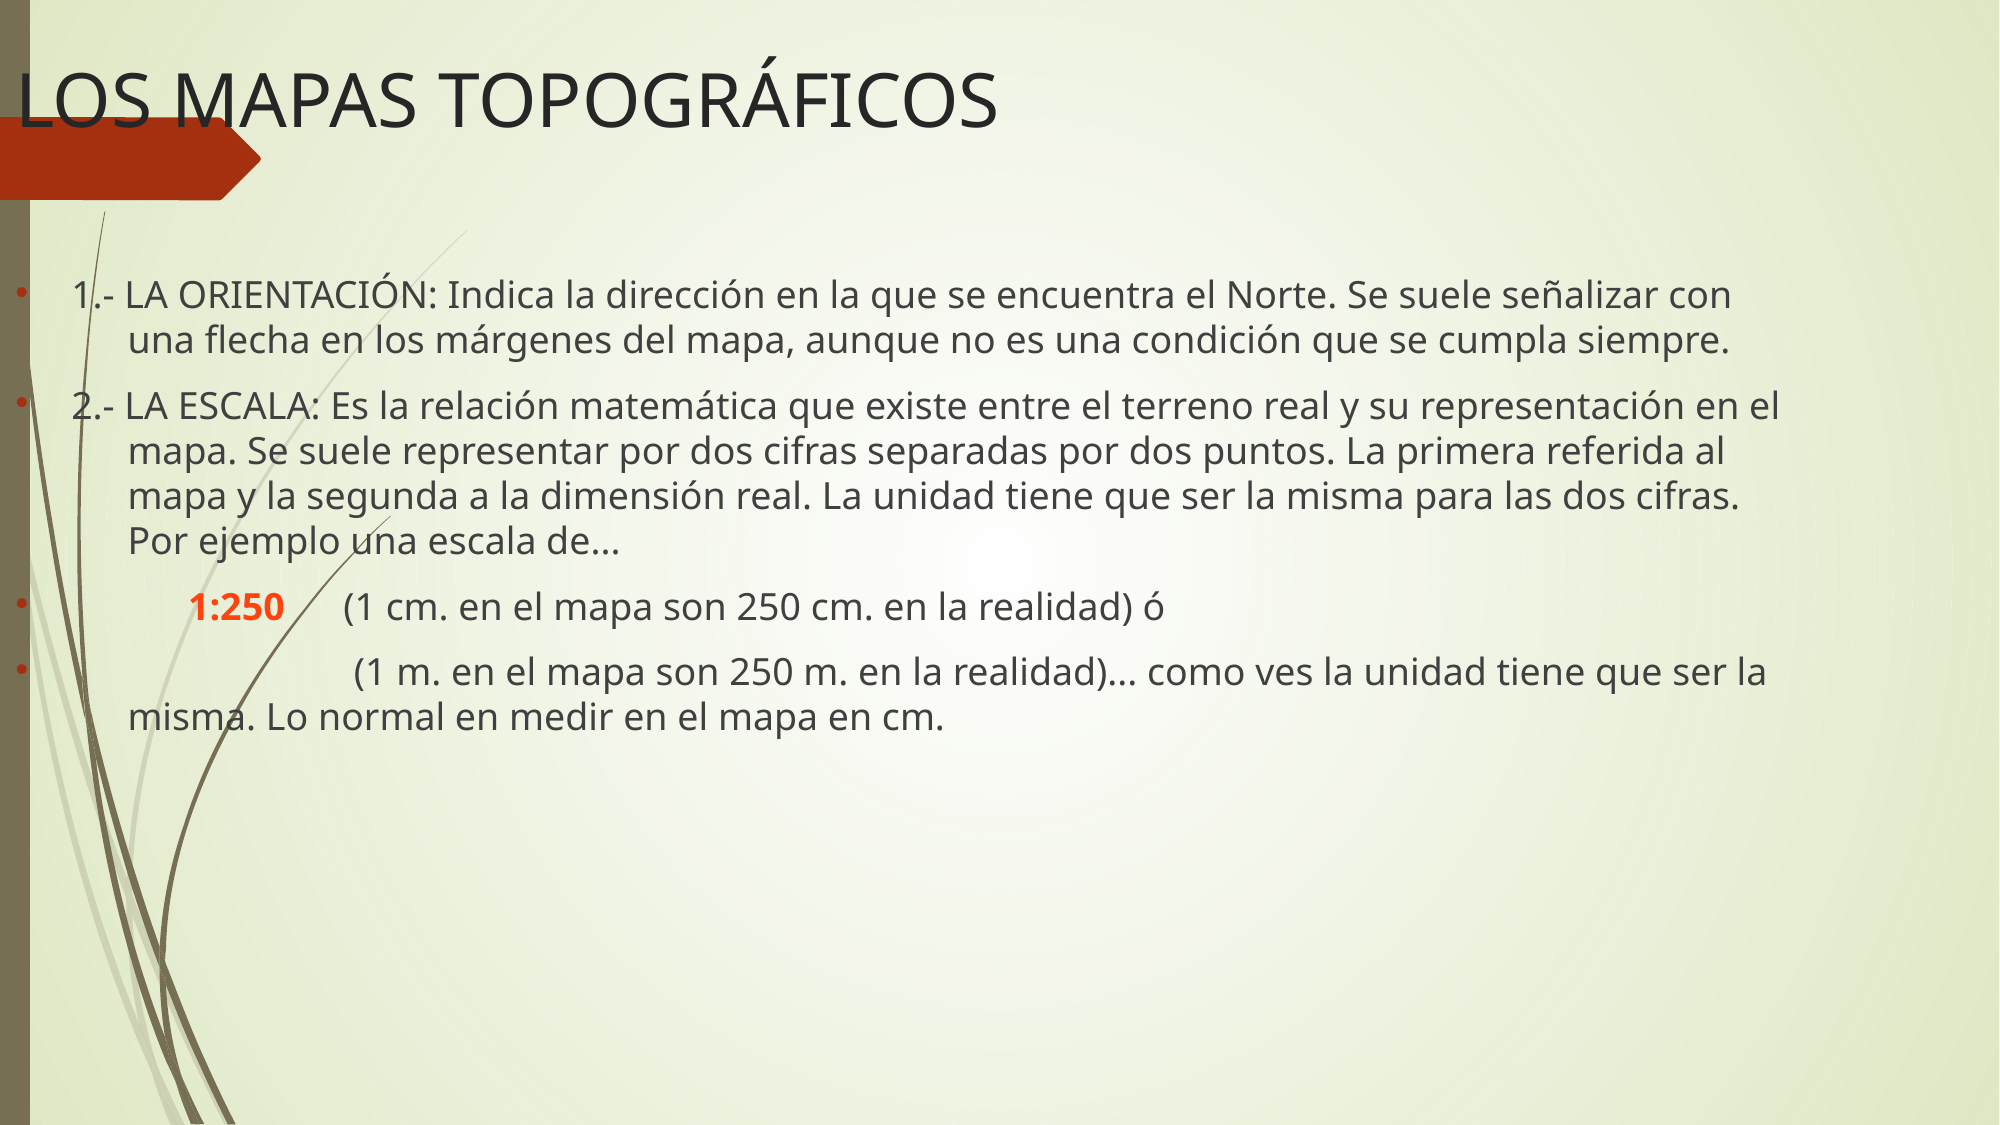

# LOS MAPAS TOPOGRÁFICOS
1.- LA ORIENTACIÓN: Indica la dirección en la que se encuentra el Norte. Se suele señalizar con una flecha en los márgenes del mapa, aunque no es una condición que se cumpla siempre.
2.- LA ESCALA: Es la relación matemática que existe entre el terreno real y su representación en el mapa. Se suele representar por dos cifras separadas por dos puntos. La primera referida al mapa y la segunda a la dimensión real. La unidad tiene que ser la misma para las dos cifras. Por ejemplo una escala de...
 1:250 (1 cm. en el mapa son 250 cm. en la realidad) ó
 (1 m. en el mapa son 250 m. en la realidad)... como ves la unidad tiene que ser la misma. Lo normal en medir en el mapa en cm.